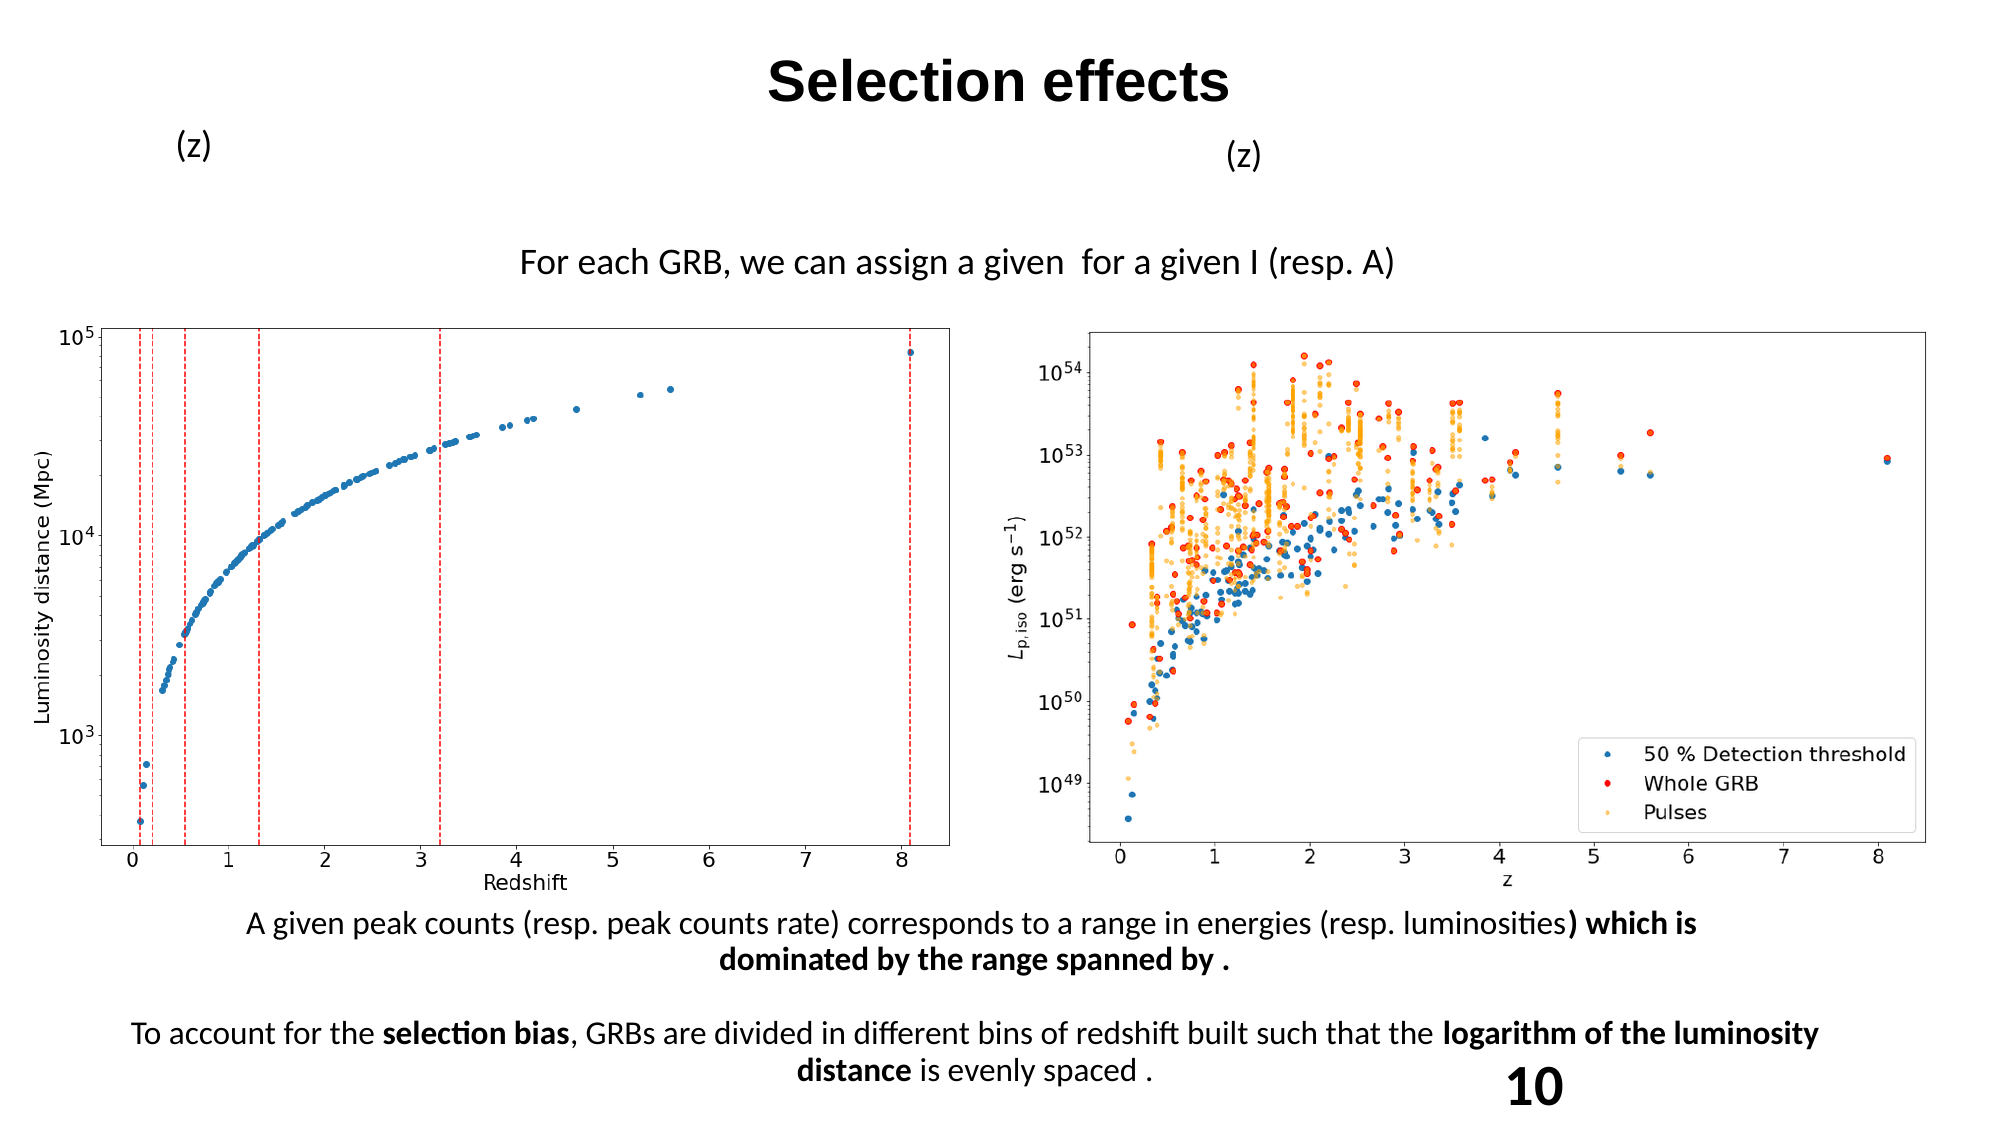

Selection effects
(z)
(z)
For each GRB, we can assign a given for a given I (resp. A)
# A given peak counts (resp. peak counts rate) corresponds to a range in energies (resp. luminosities) which is
dominated by the range spanned by .
To account for the selection bias, GRBs are divided in different bins of redshift built such that the logarithm of the luminosity
distance is evenly spaced .